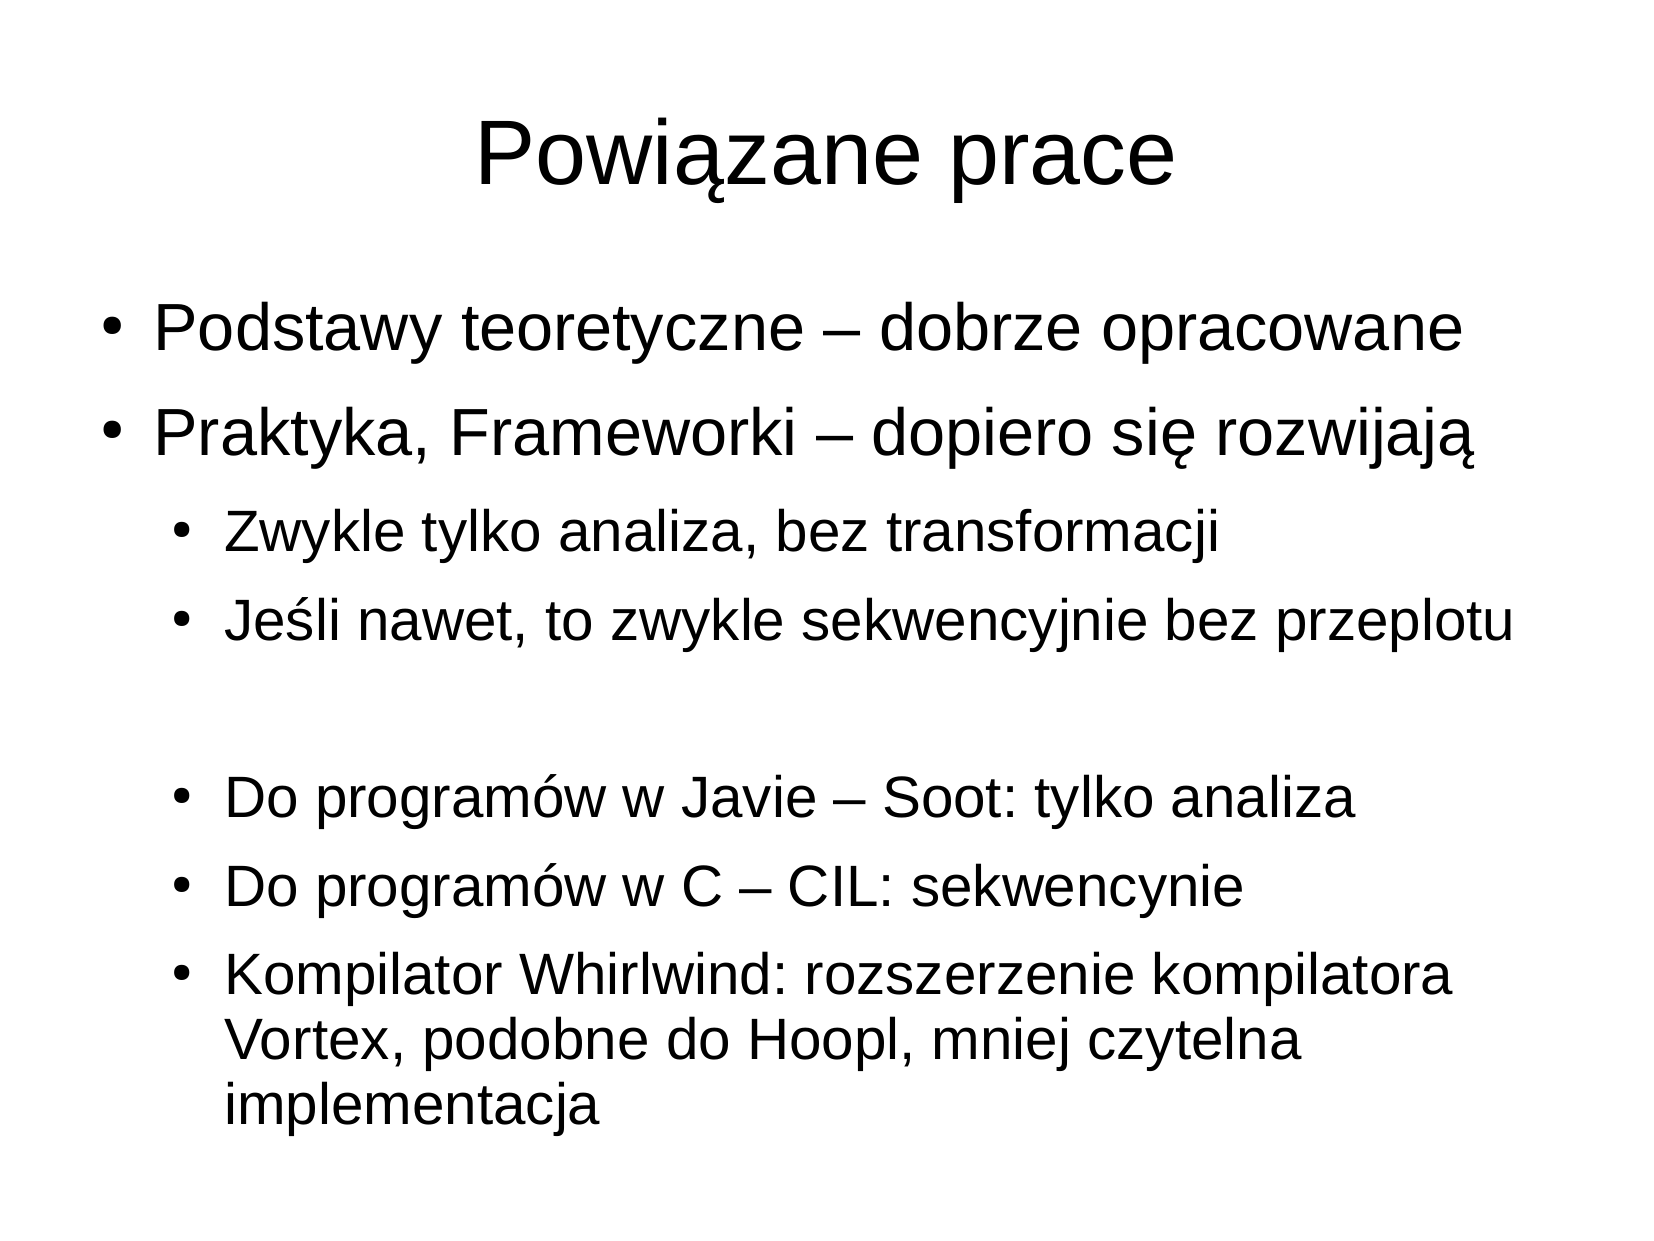

# Powiązane prace
Podstawy teoretyczne – dobrze opracowane
Praktyka, Frameworki – dopiero się rozwijają
Zwykle tylko analiza, bez transformacji
Jeśli nawet, to zwykle sekwencyjnie bez przeplotu
Do programów w Javie – Soot: tylko analiza
Do programów w C – CIL: sekwencynie
Kompilator Whirlwind: rozszerzenie kompilatora Vortex, podobne do Hoopl, mniej czytelna implementacja